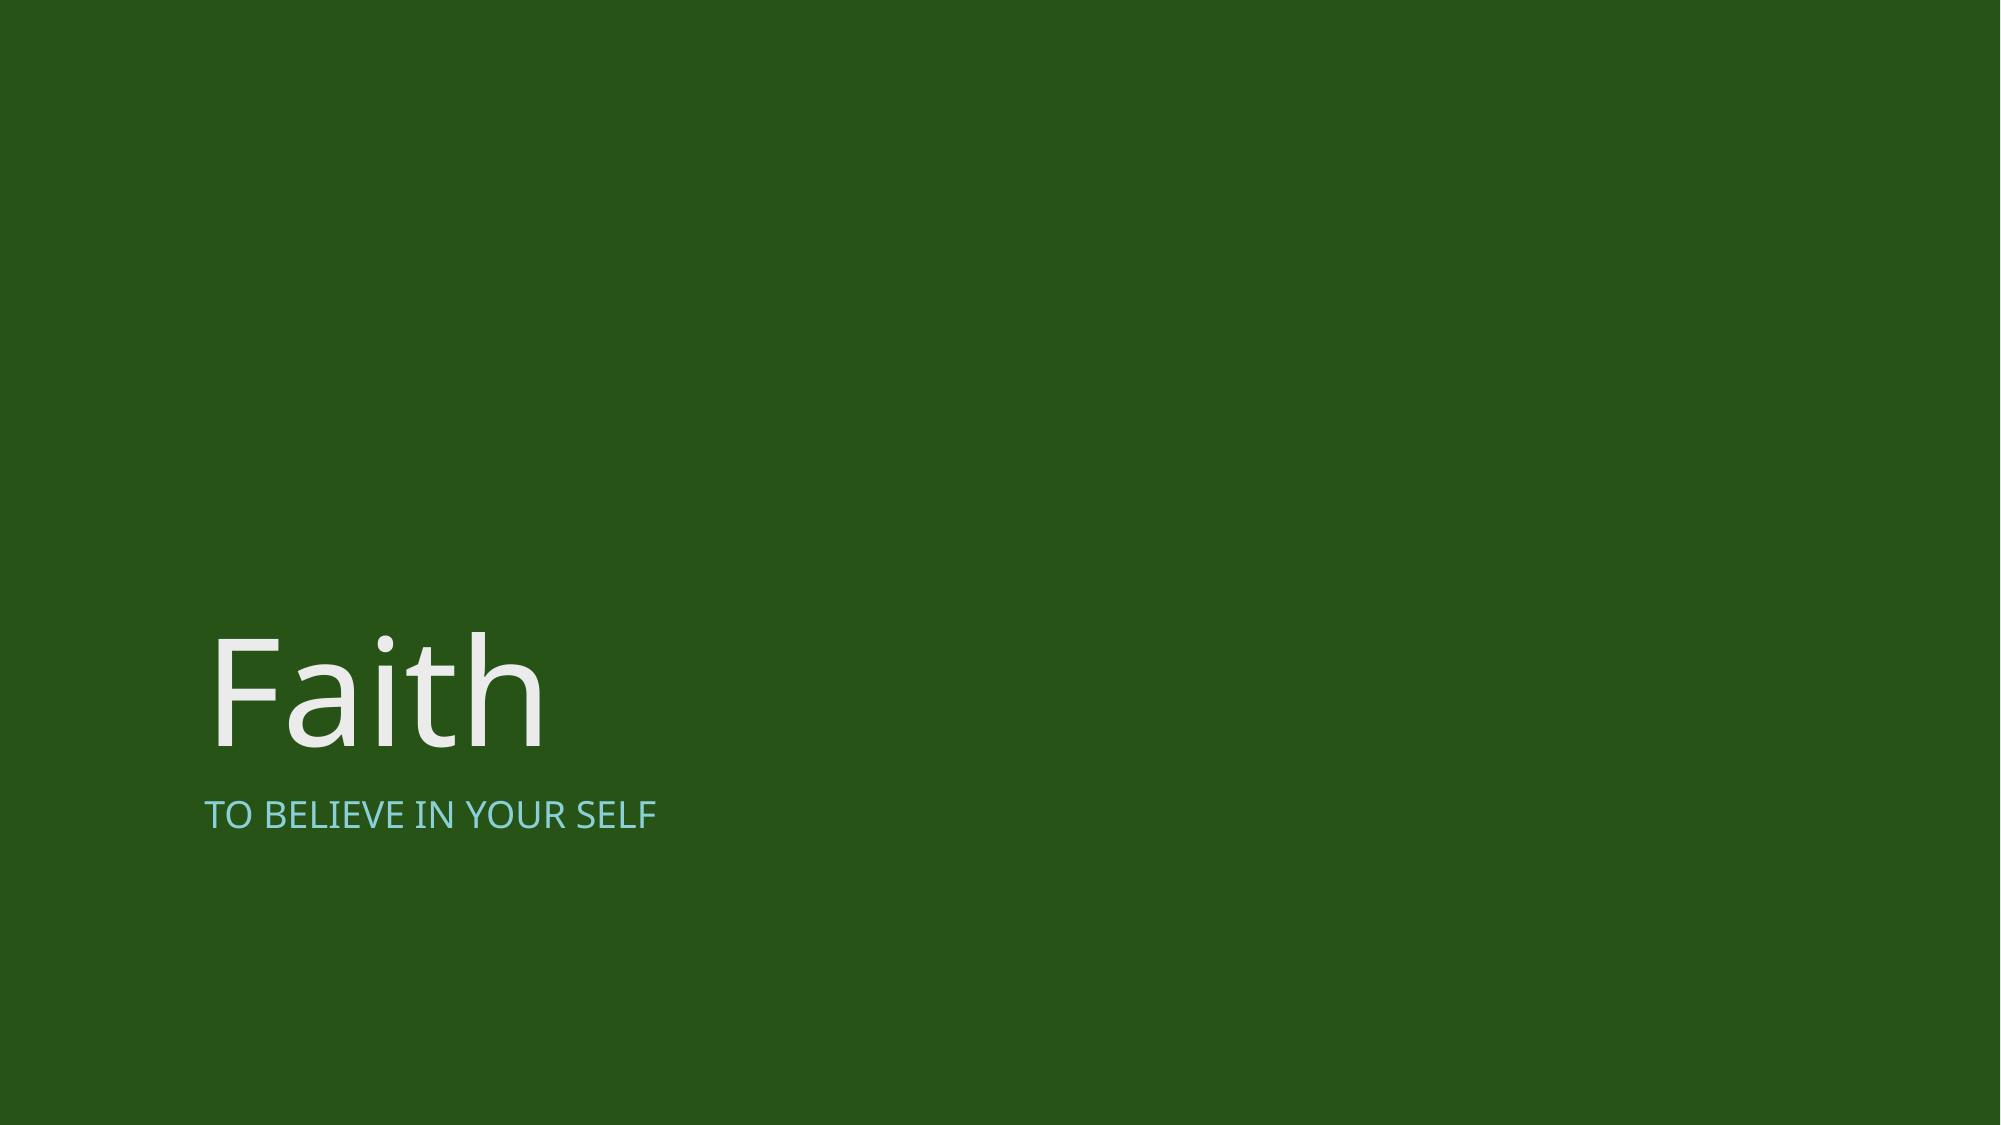

# Faith
To believe in your self